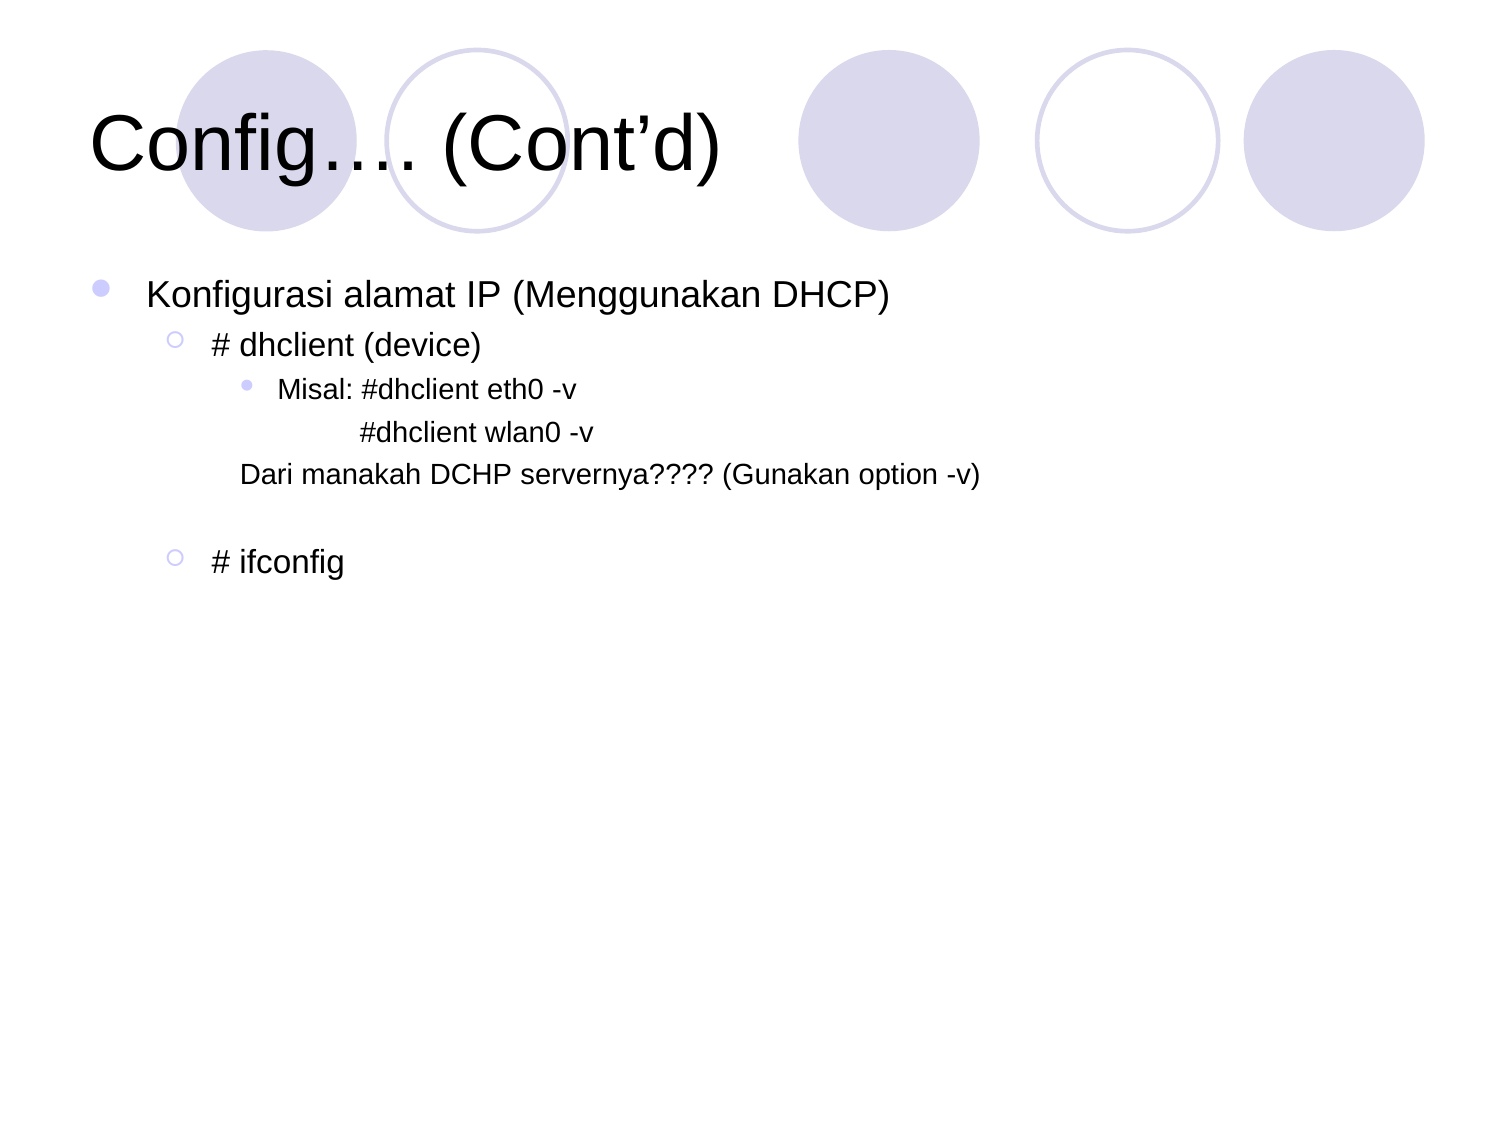

# Config…. (Cont’d)
Konfigurasi alamat IP (Menggunakan DHCP)
# dhclient (device)
Misal: #dhclient eth0 -v
	 #dhclient wlan0 -v
Dari manakah DCHP servernya???? (Gunakan option -v)
# ifconfig